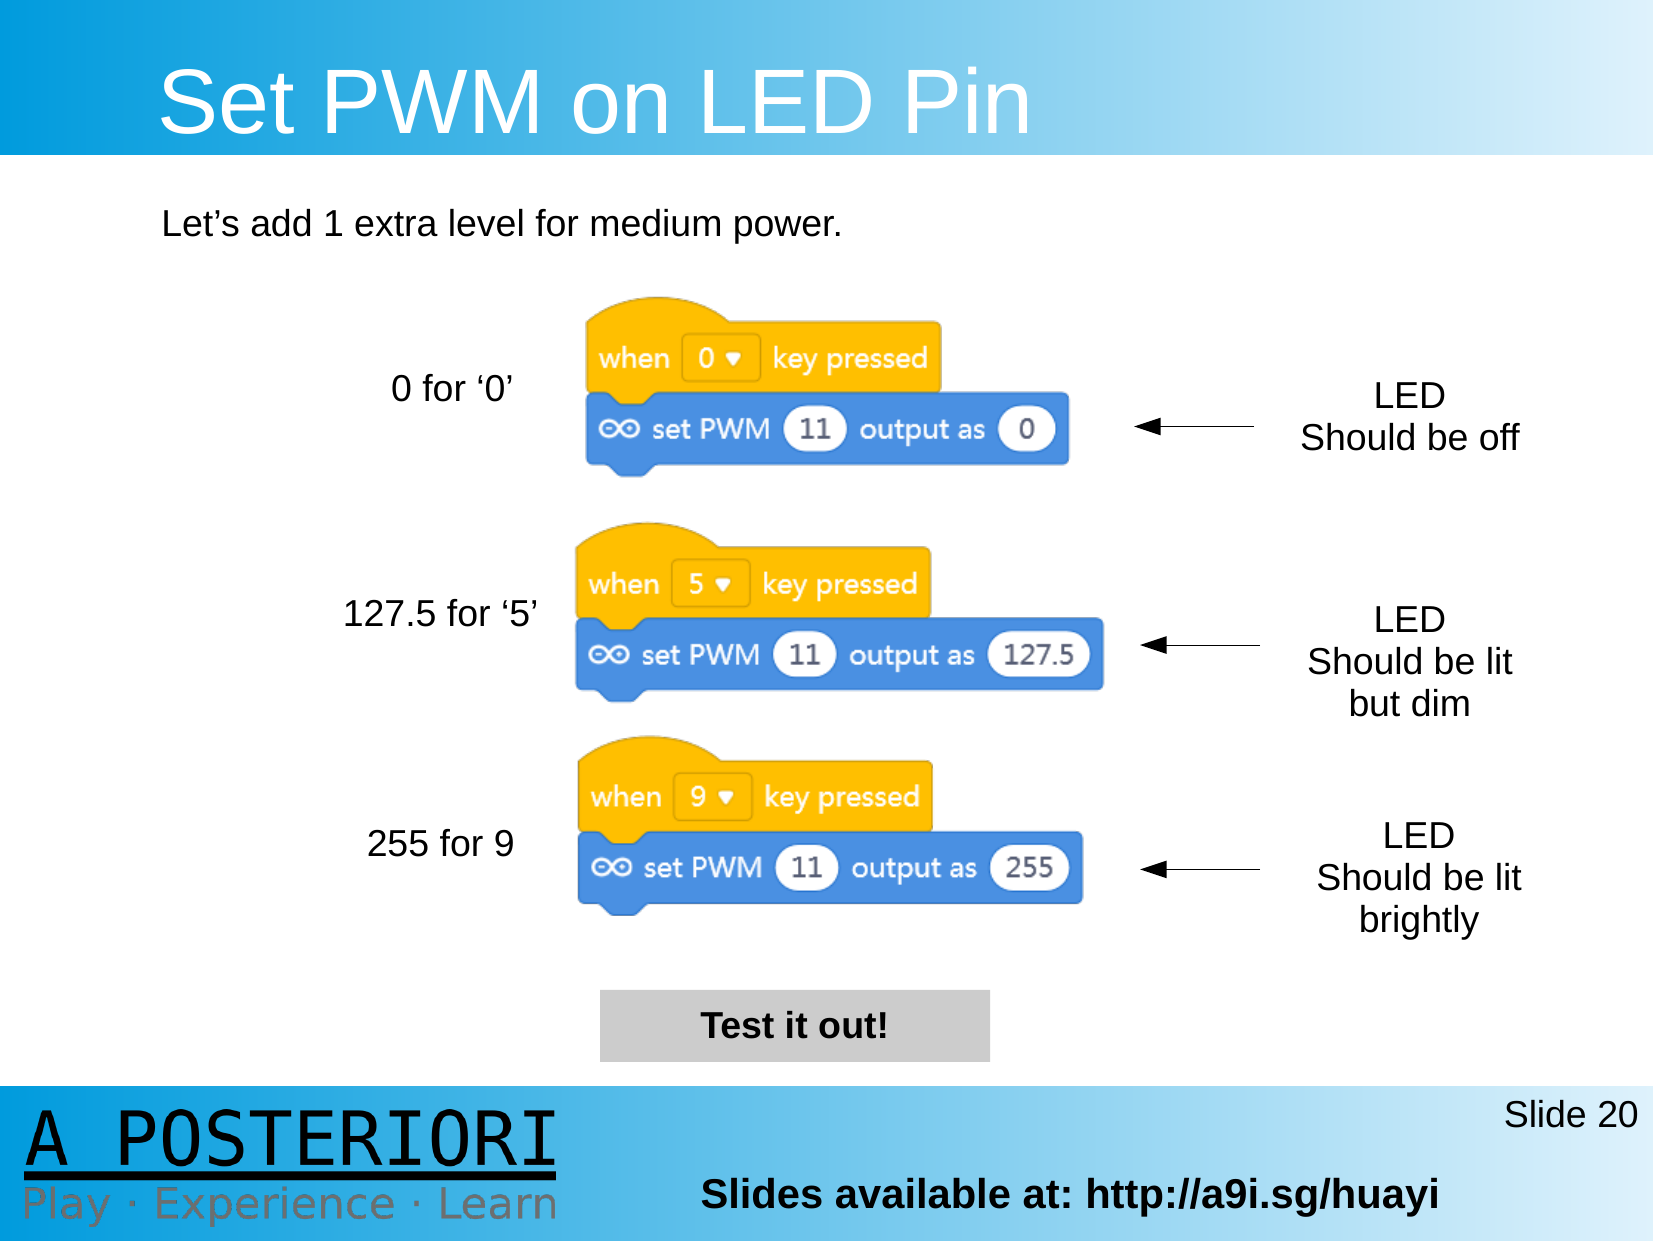

# Set PWM on LED Pin
Let’s add 1 extra level for medium power.
0 for ‘0’
LED
Should be off
127.5 for ‘5’
LED
Should be lit but dim
LED
Should be lit
brightly
255 for 9
Test it out!